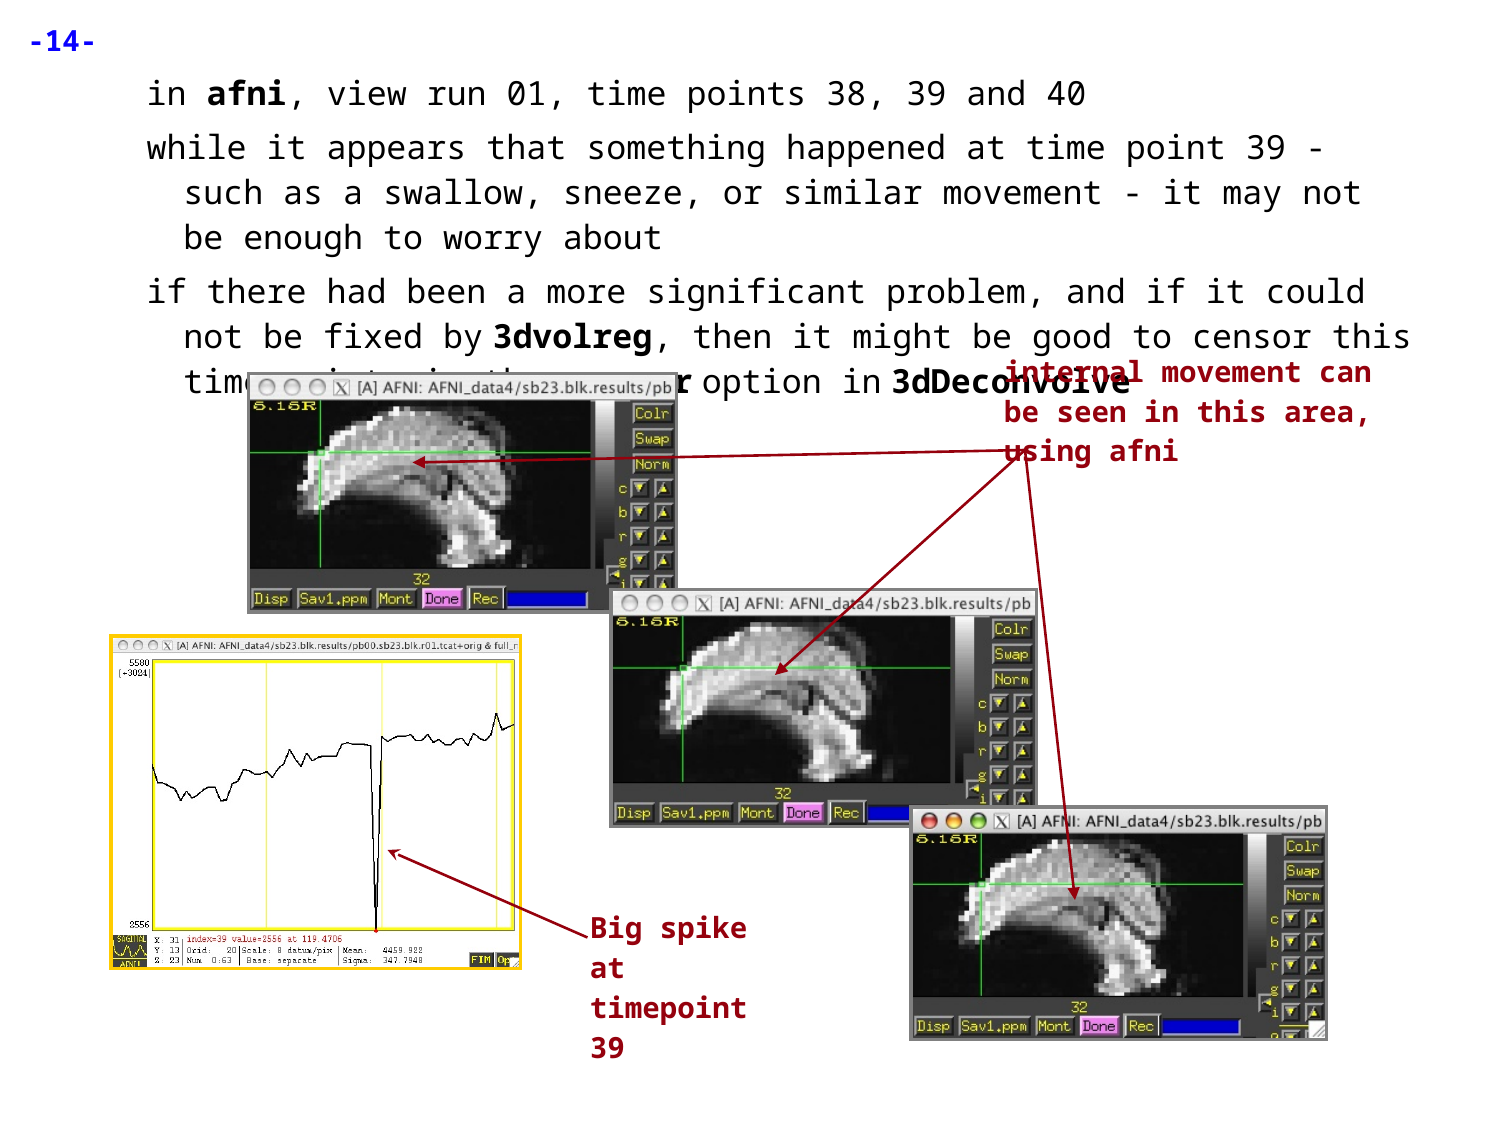

# in afni, view run 01, time points 38, 39 and 40
while it appears that something happened at time point 39 - such as a swallow, sneeze, or similar movement - it may not be enough to worry about
if there had been a more significant problem, and if it could not be fixed by 3dvolreg, then it might be good to censor this time point via the -censor option in 3dDeconvolve
internal movement can
be seen in this area,
using afni
Big spike at timepoint 39